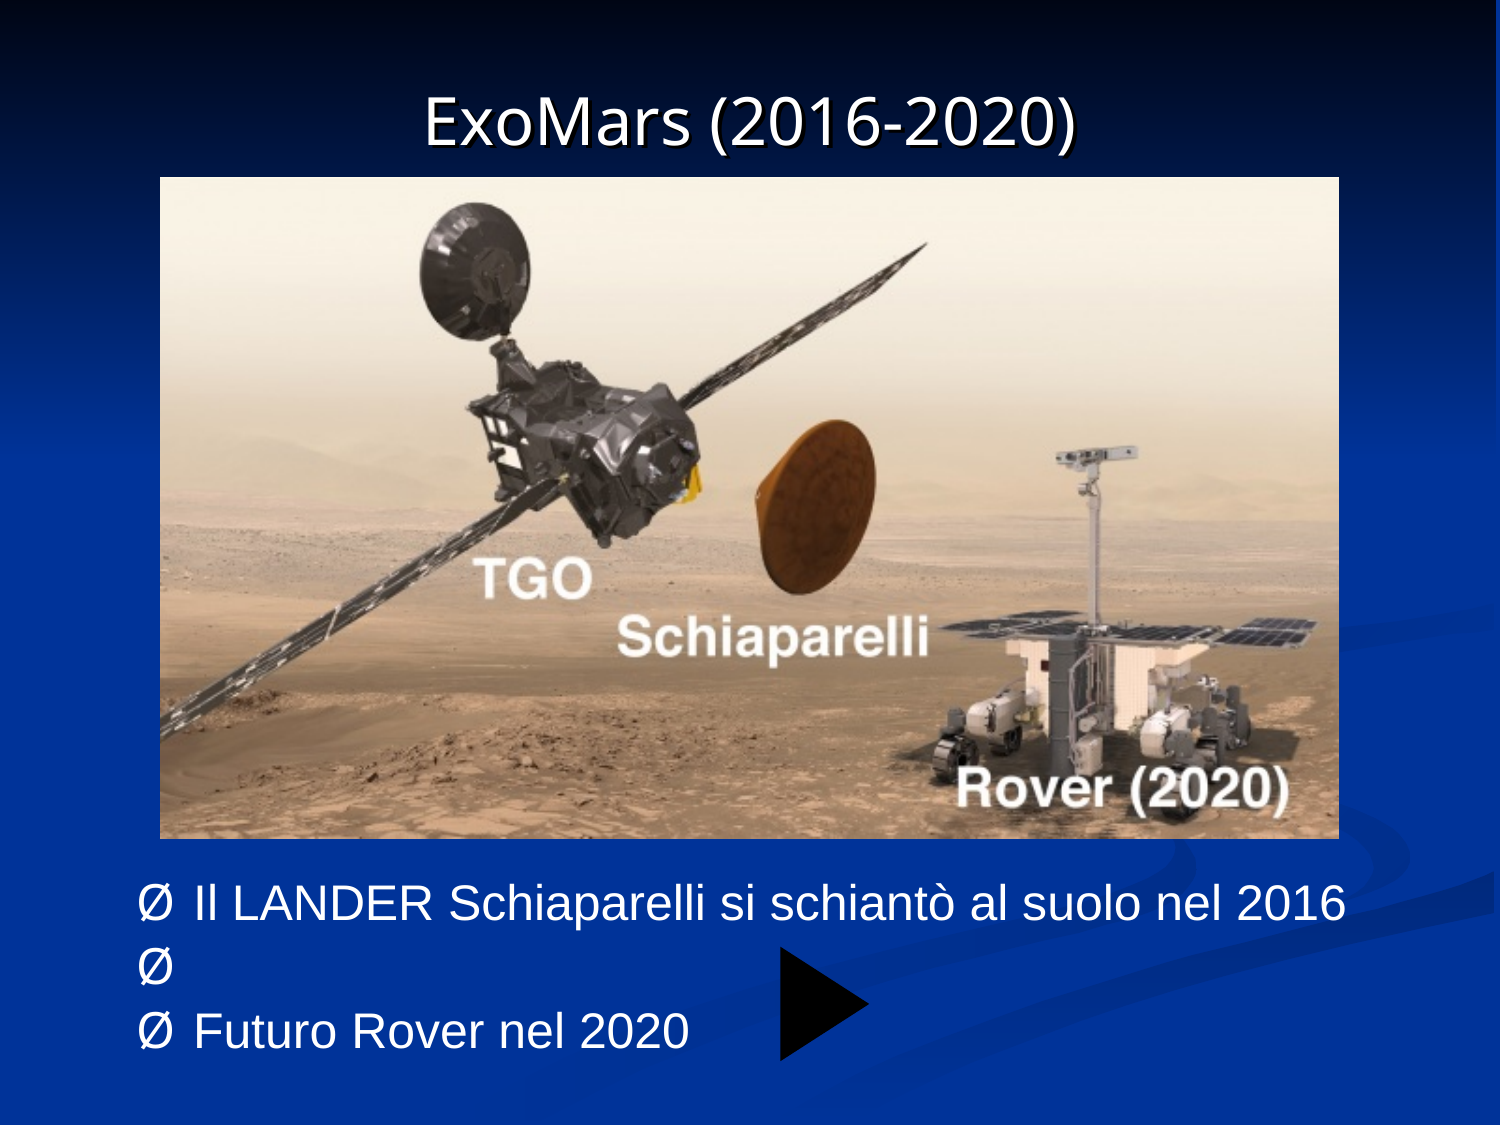

ExoMars (2016-2020)
Il LANDER Schiaparelli si schiantò al suolo nel 2016
Futuro Rover nel 2020